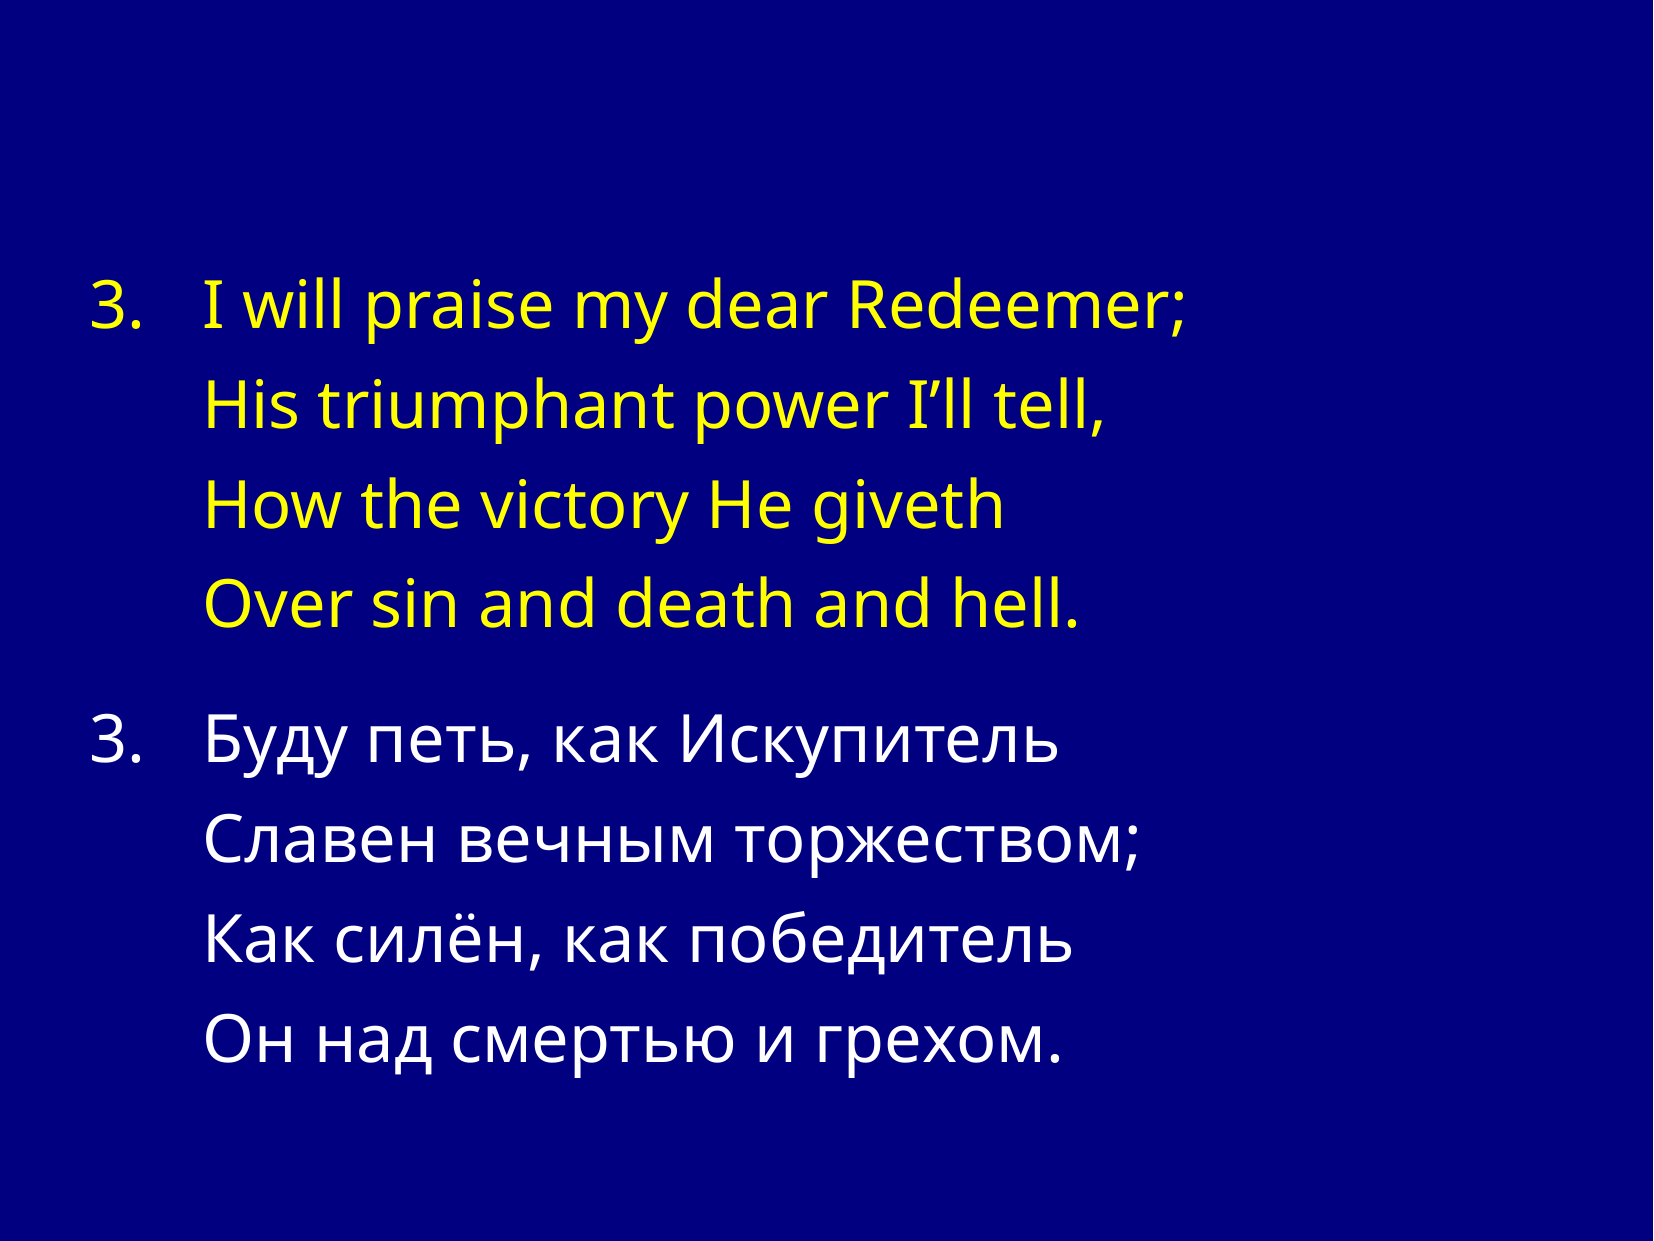

3.	I will praise my dear Redeemer;
	His triumphant power I’ll tell,
	How the victory He giveth
	Over sin and death and hell.
3.	Буду петь, как Искупитель
	Славен вечным торжеством;
	Как силён, как победитель
	Он над смертью и грехом.